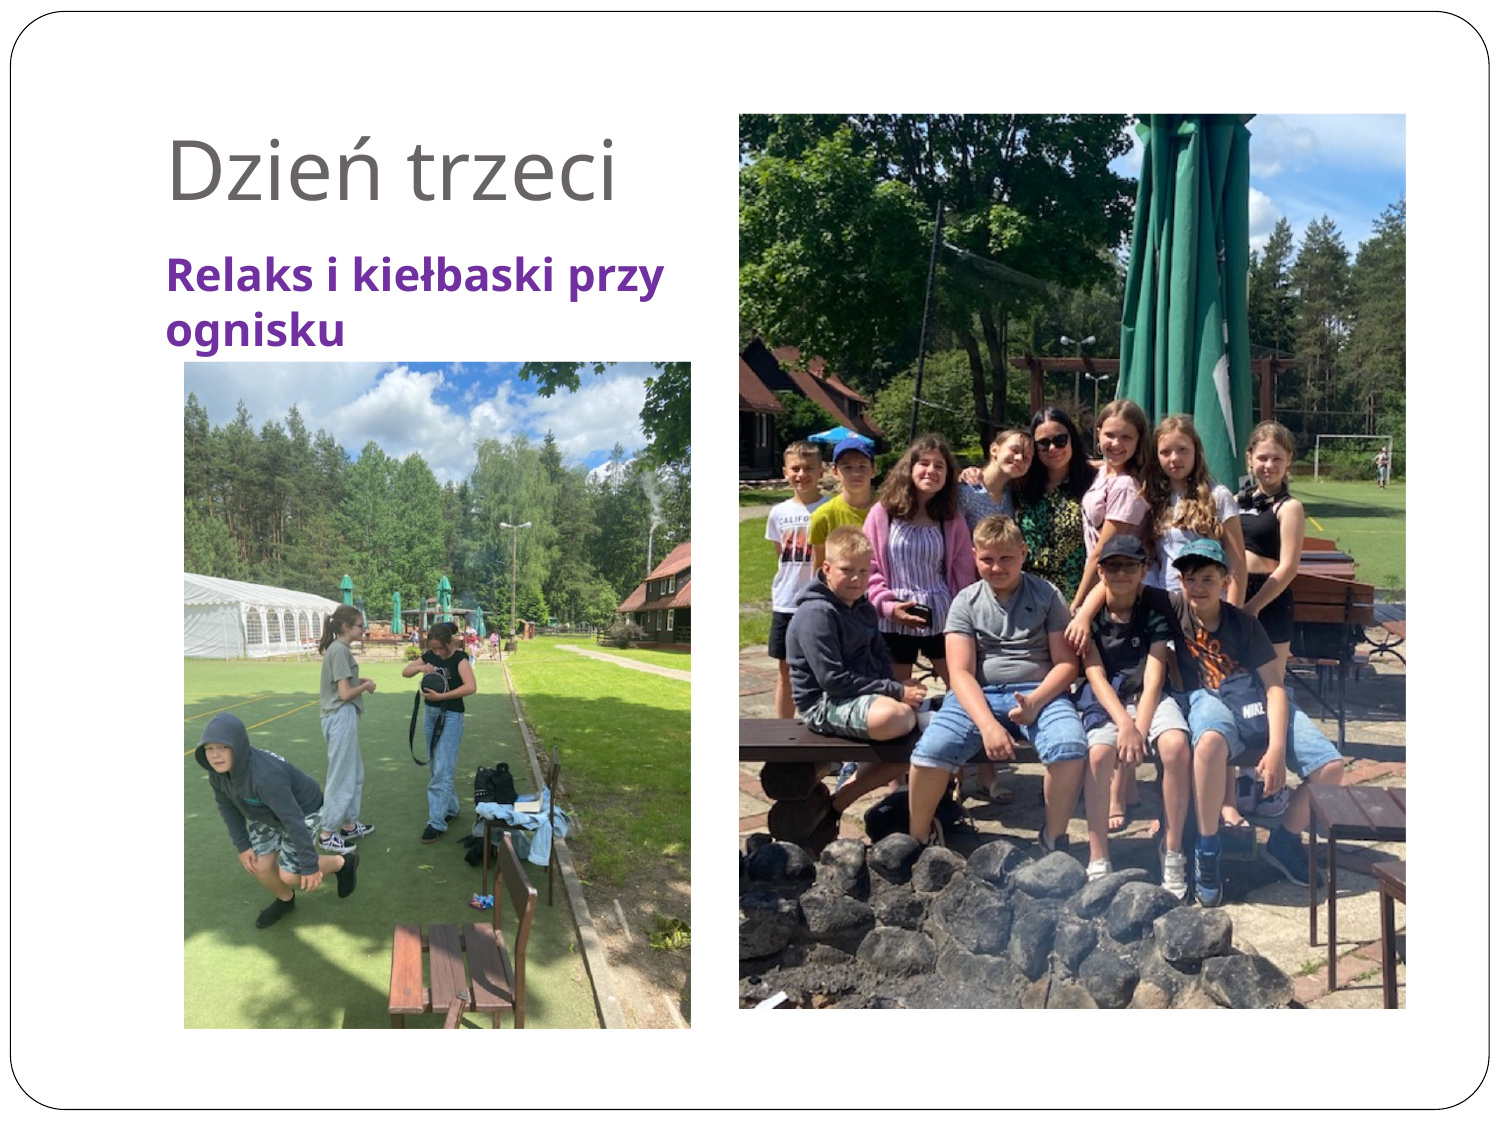

# Dzień trzeci
Relaks i kiełbaski przy ognisku